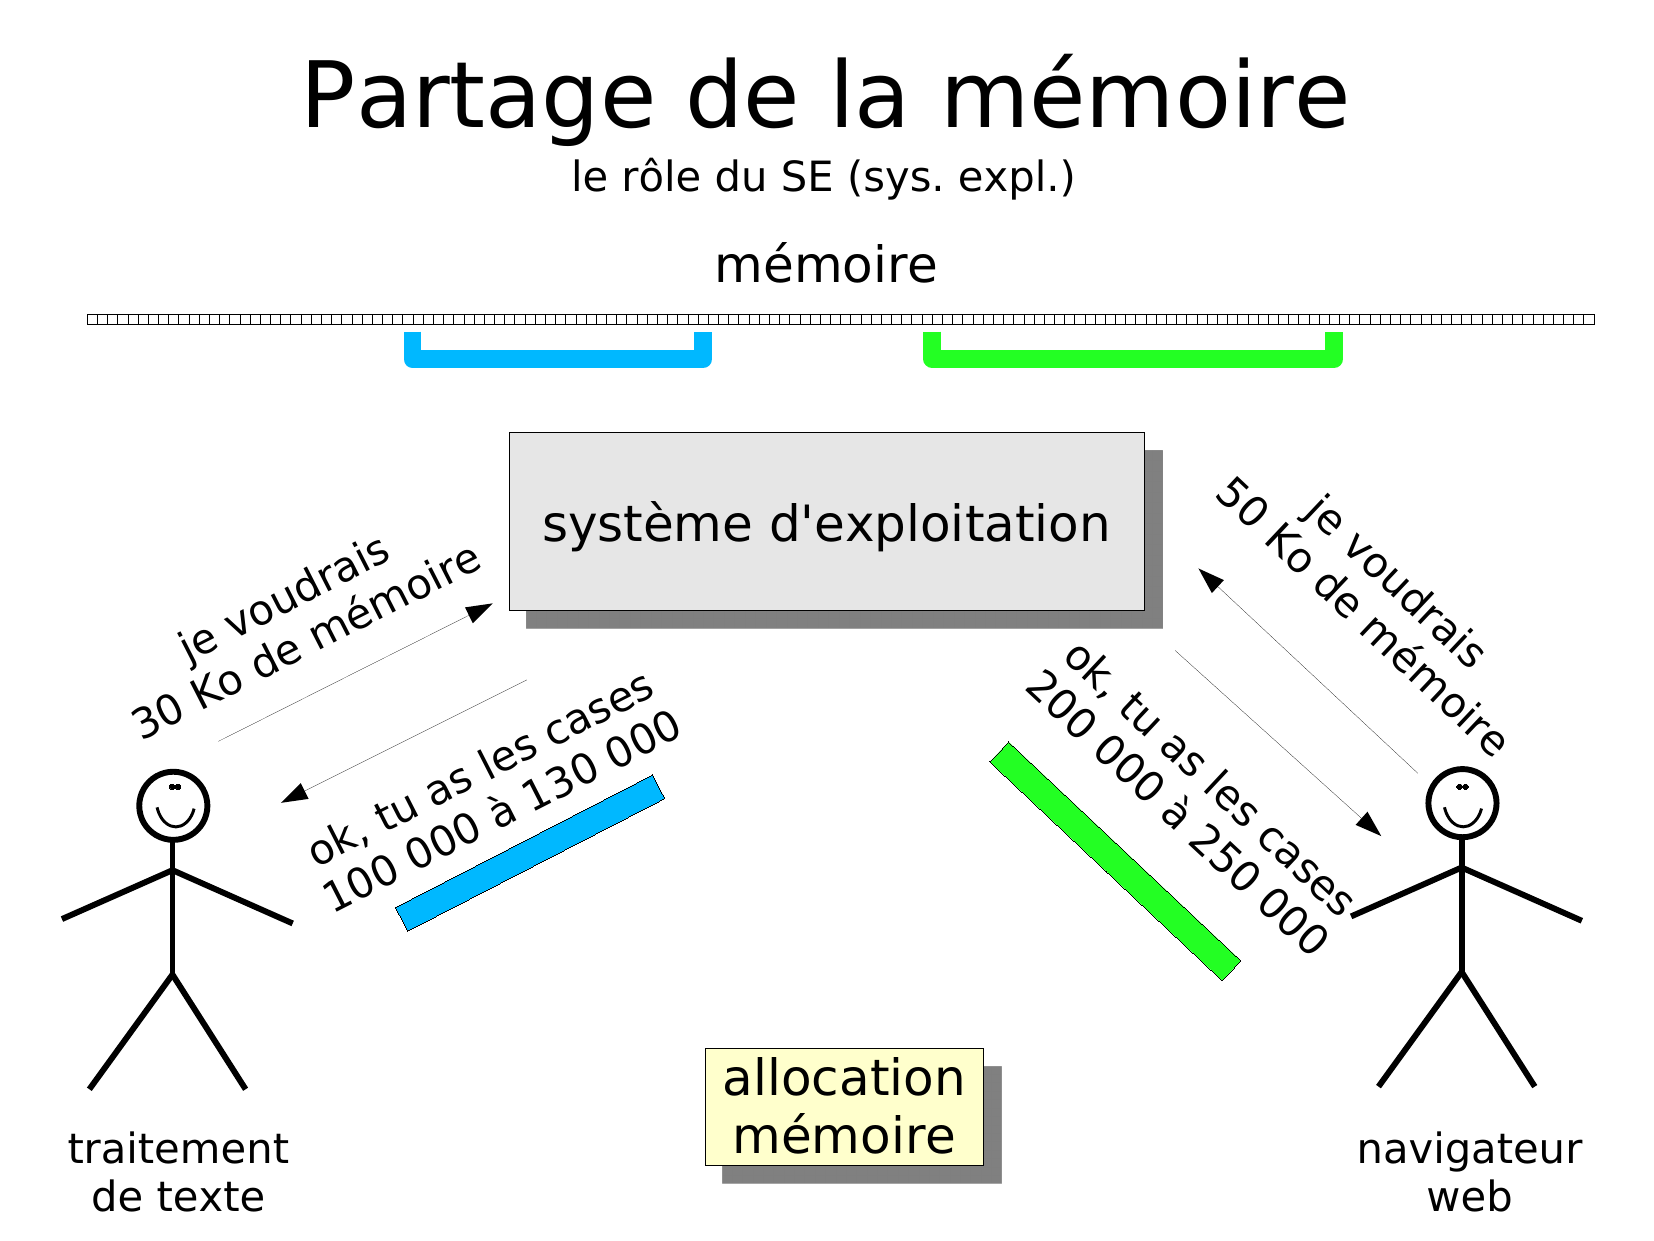

# Partage de la mémoire
le rôle du SE (sys. expl.)
mémoire
système d'exploitation
je voudrais
50 Ko de mémoire
je voudrais
30 Ko de mémoire
ok, tu as les cases
100 000 à 130 000
ok, tu as les cases
200 000 à 250 000
allocation
mémoire
traitement
de texte
navigateur
web